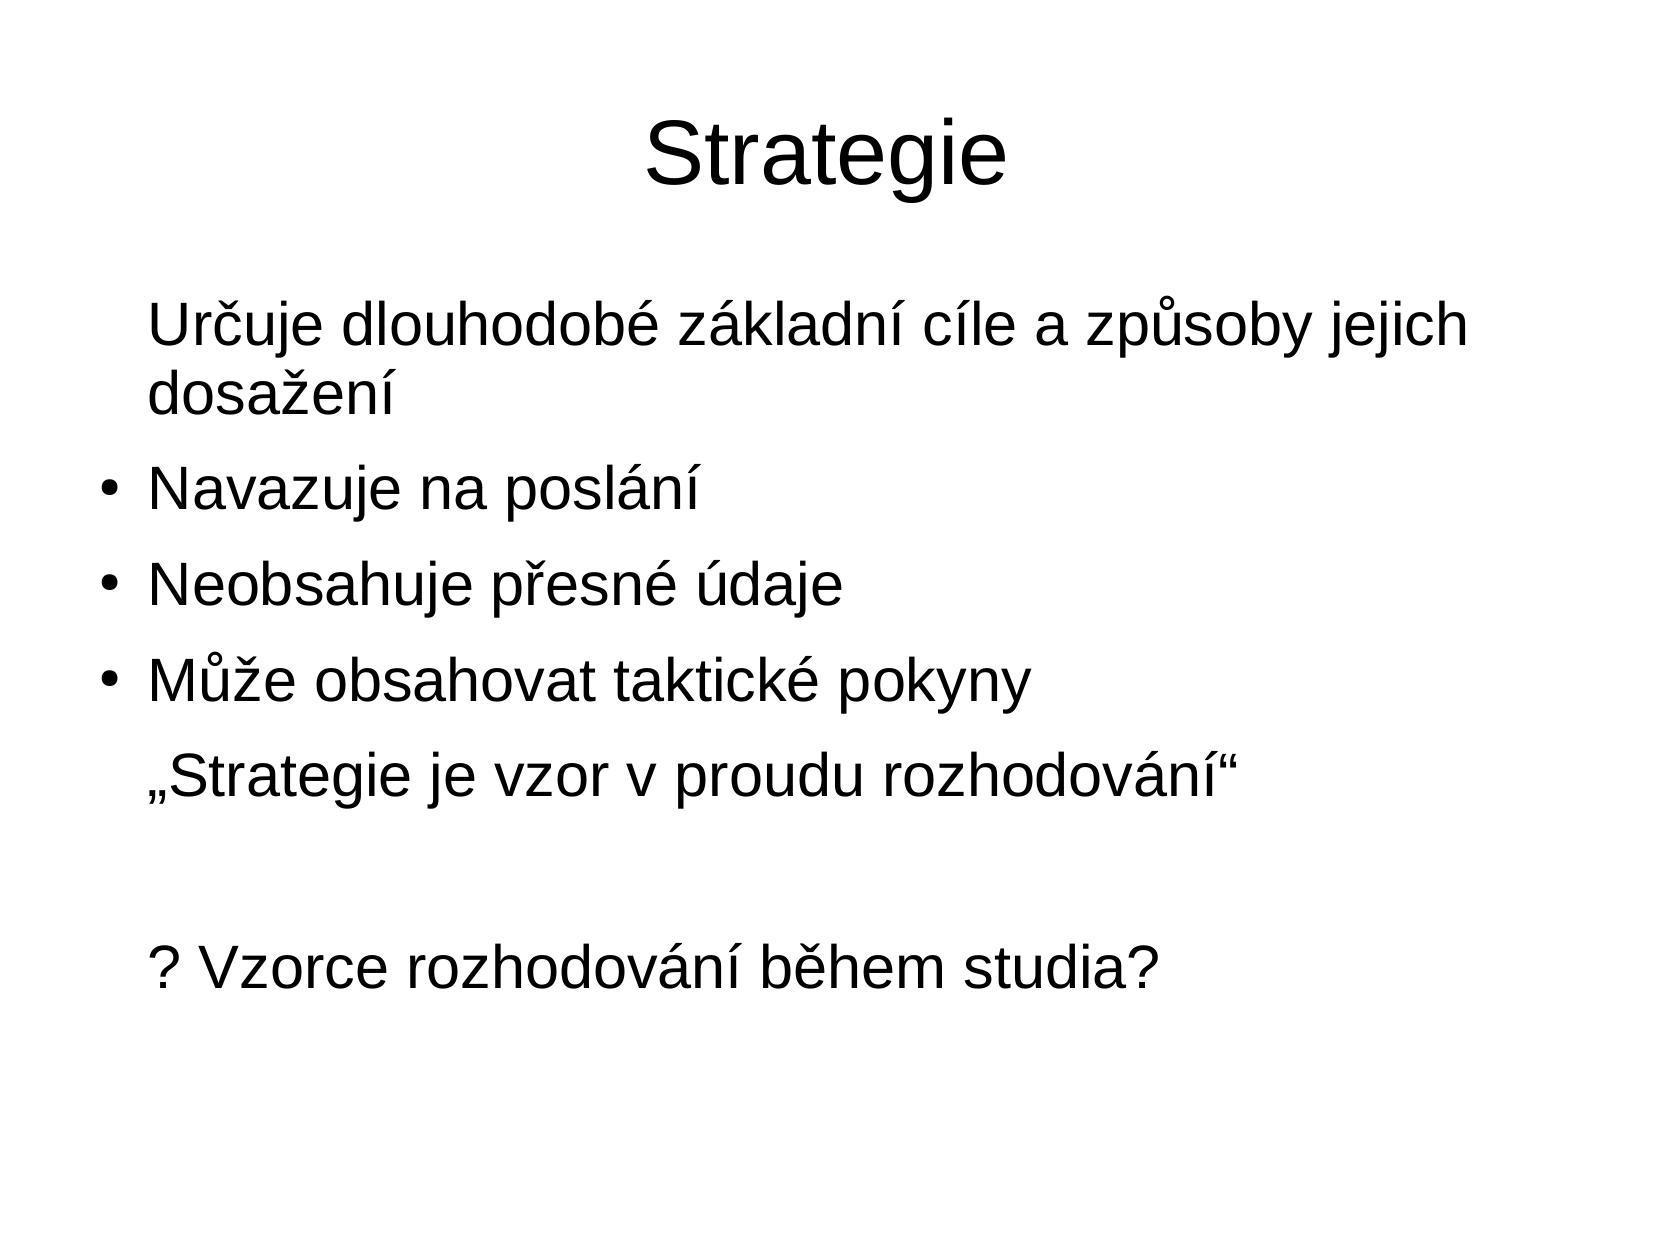

# Strategie
Určuje dlouhodobé základní cíle a způsoby jejich dosažení
Navazuje na poslání
Neobsahuje přesné údaje
Může obsahovat taktické pokyny
„Strategie je vzor v proudu rozhodování“
? Vzorce rozhodování během studia?